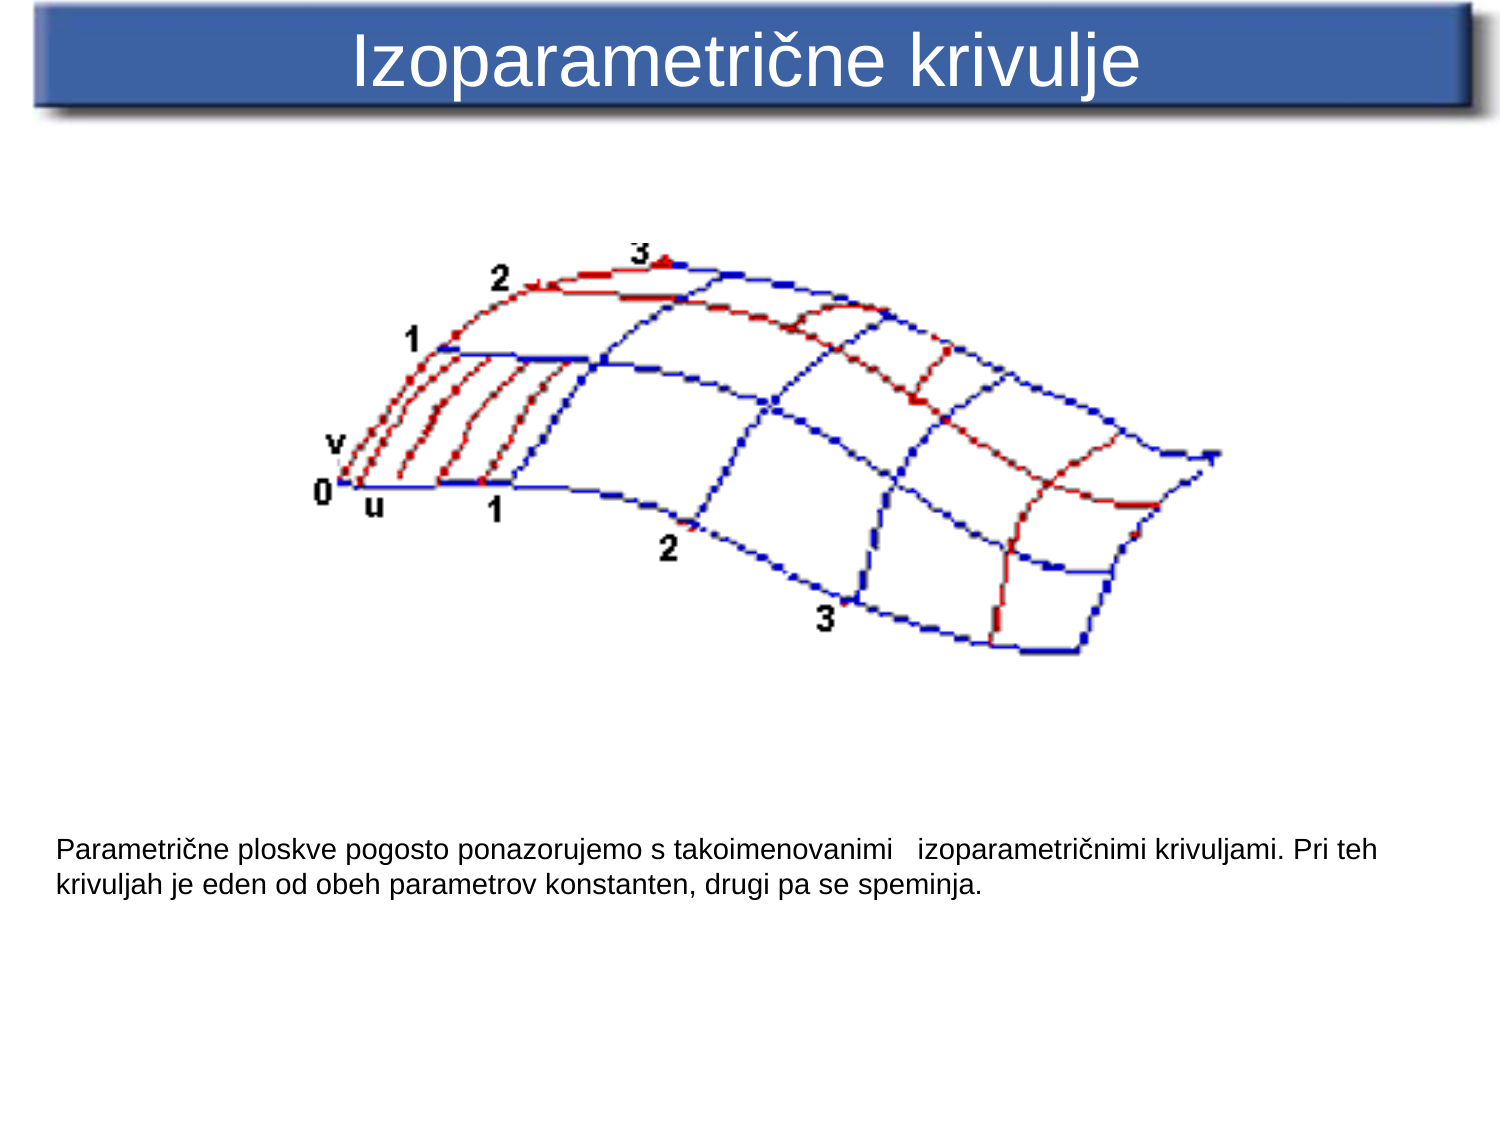

# Izoparametrične krivulje
Parametrične ploskve pogosto ponazorujemo s takoimenovanimi   izoparametričnimi krivuljami. Pri teh krivuljah je eden od obeh parametrov konstanten, drugi pa se speminja.